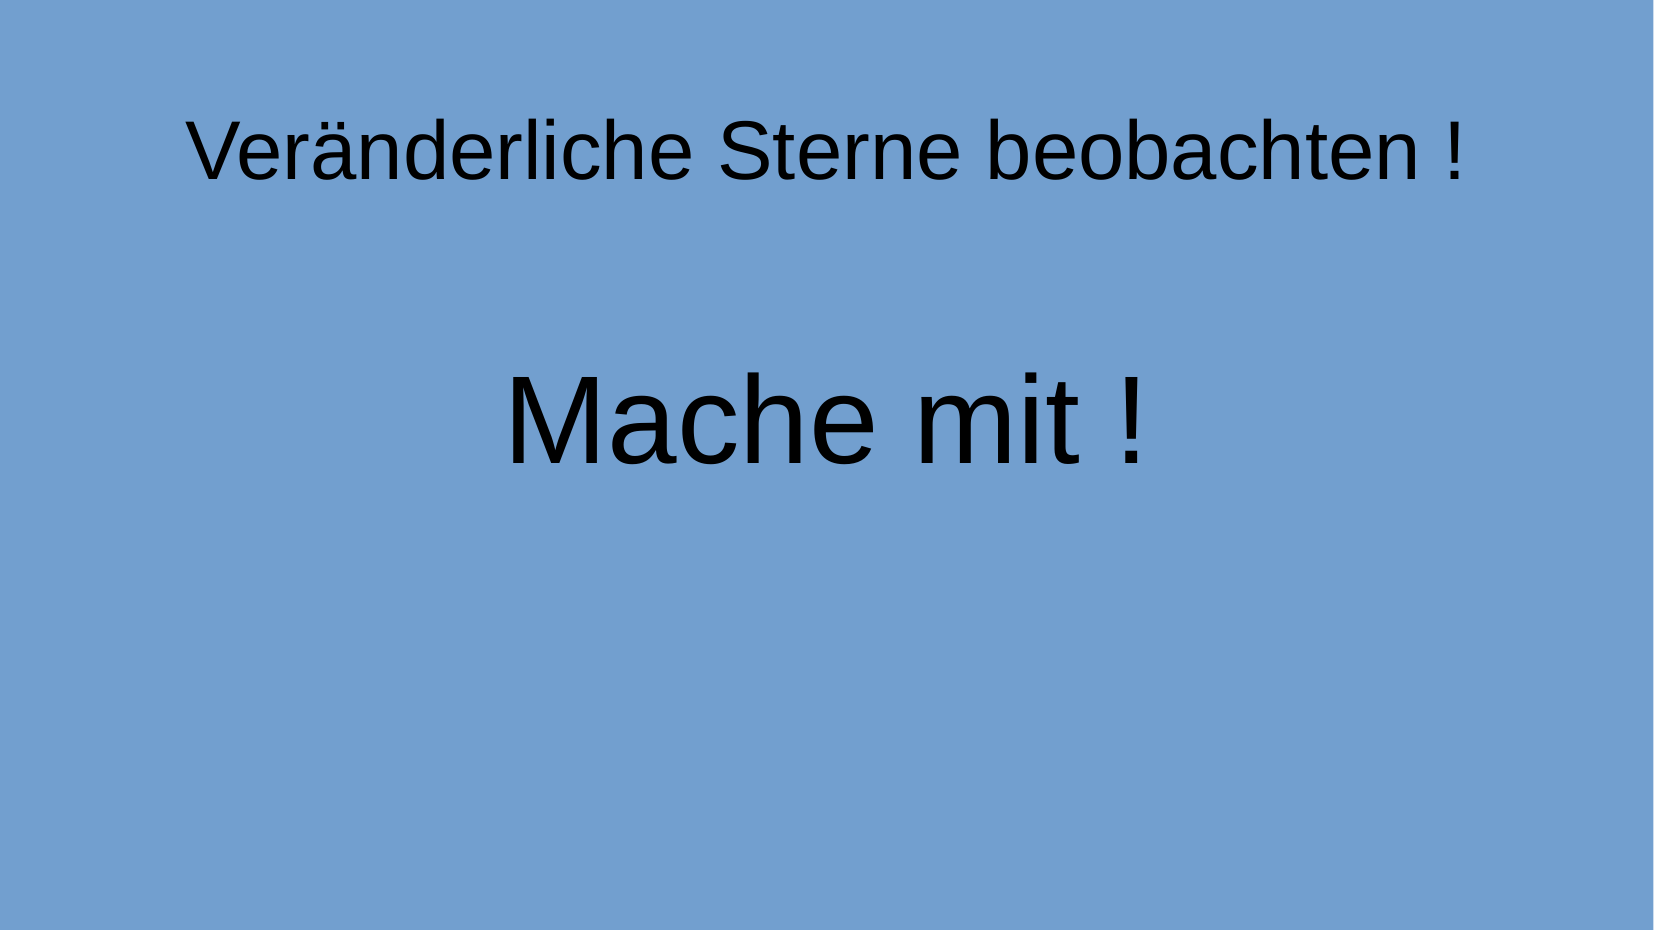

Veränderliche Sterne beobachten !
Mache mit !